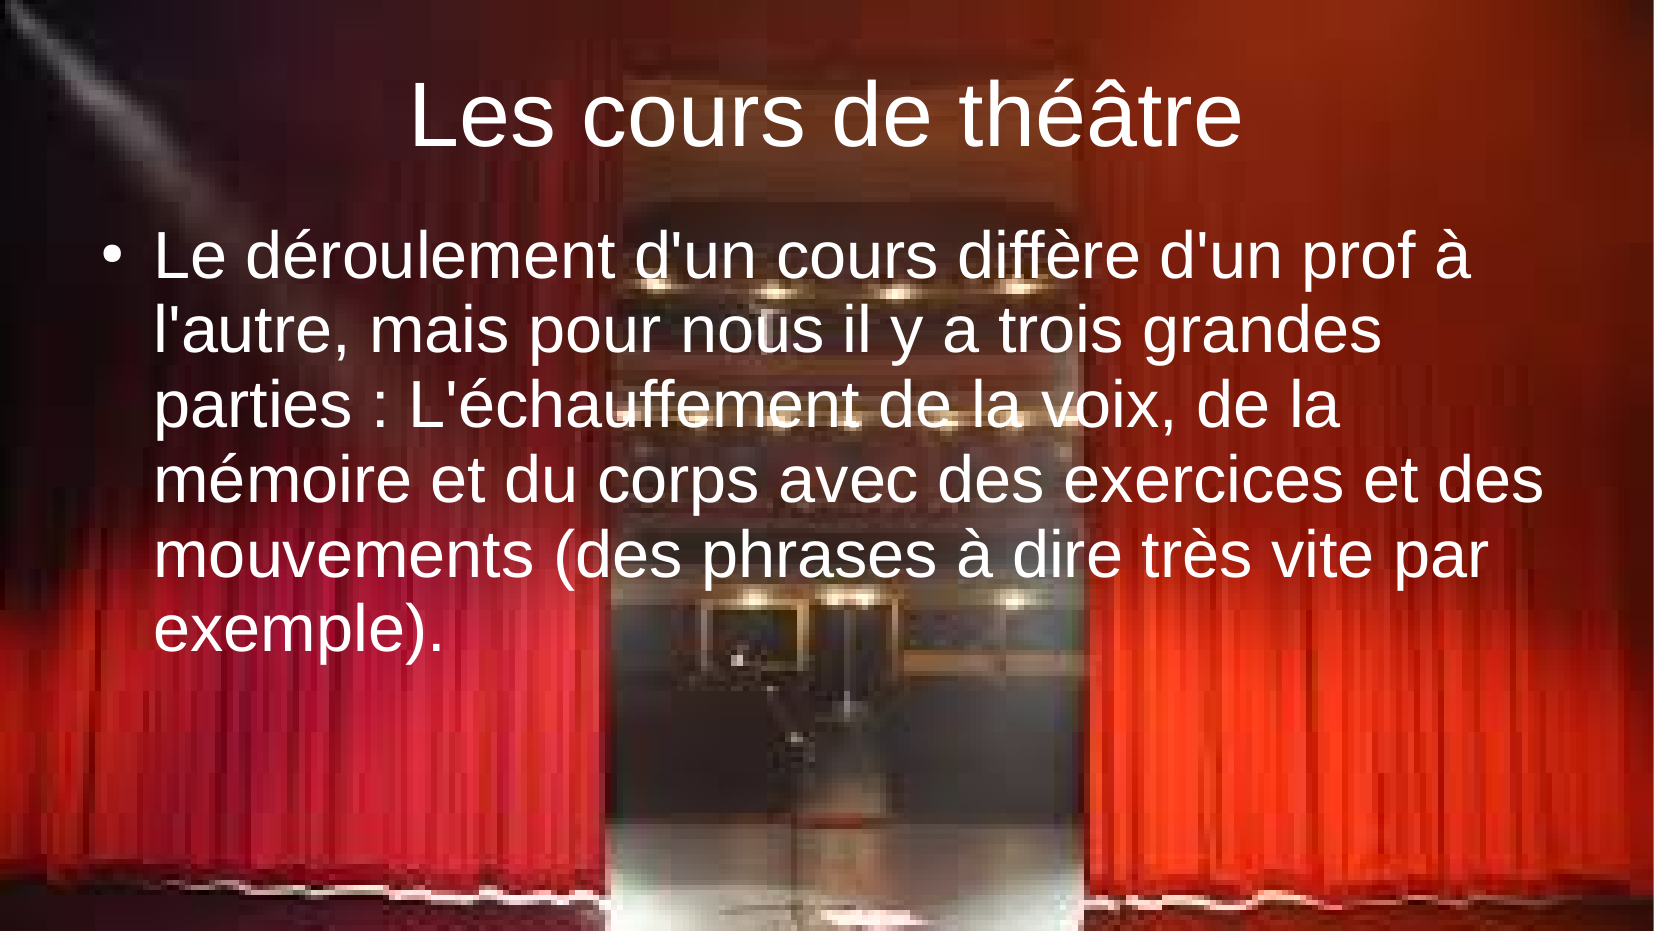

# Les cours de théâtre
Le déroulement d'un cours diffère d'un prof à l'autre, mais pour nous il y a trois grandes parties : L'échauffement de la voix, de la mémoire et du corps avec des exercices et des mouvements (des phrases à dire très vite par exemple).